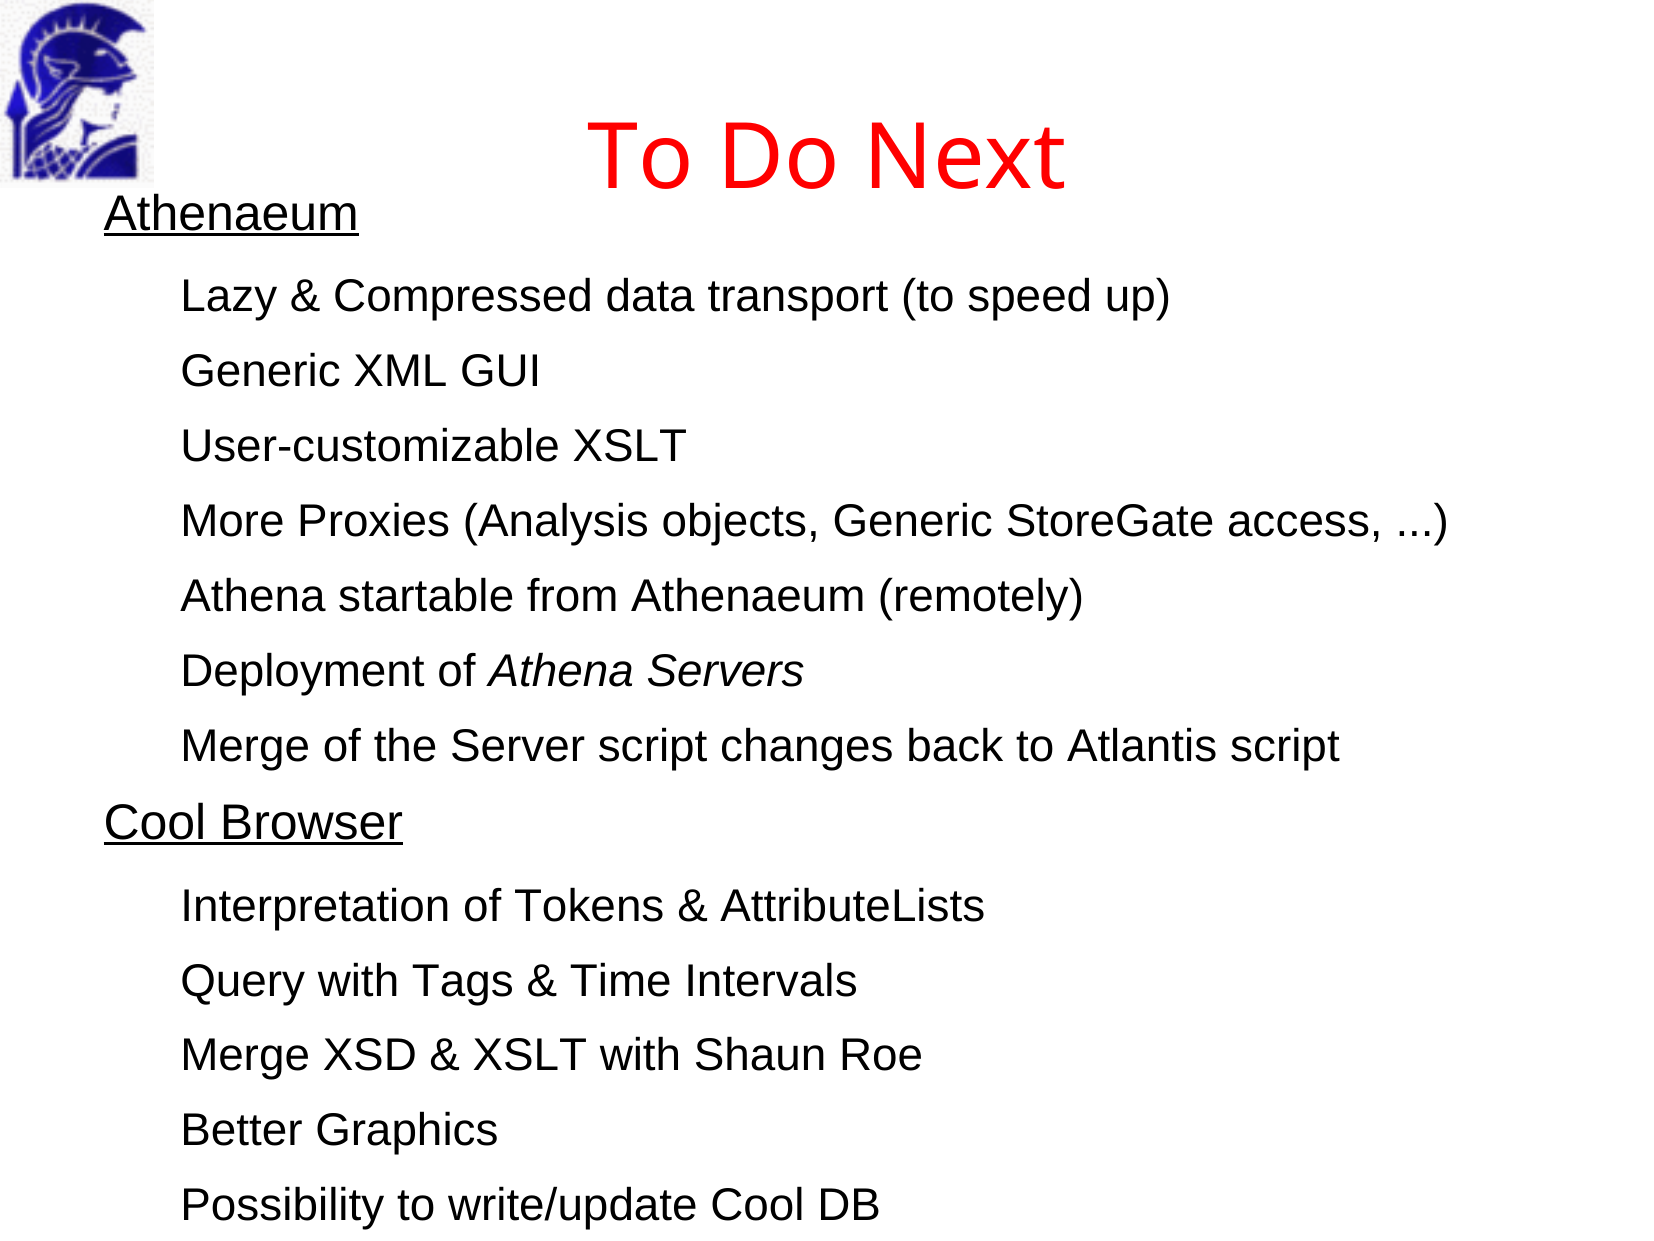

# To Do Next
Athenaeum
Lazy & Compressed data transport (to speed up)
Generic XML GUI
User-customizable XSLT
More Proxies (Analysis objects, Generic StoreGate access, ...)
Athena startable from Athenaeum (remotely)
Deployment of Athena Servers
Merge of the Server script changes back to Atlantis script
Cool Browser
Interpretation of Tokens & AttributeLists
Query with Tags & Time Intervals
Merge XSD & XSLT with Shaun Roe
Better Graphics
Possibility to write/update Cool DB